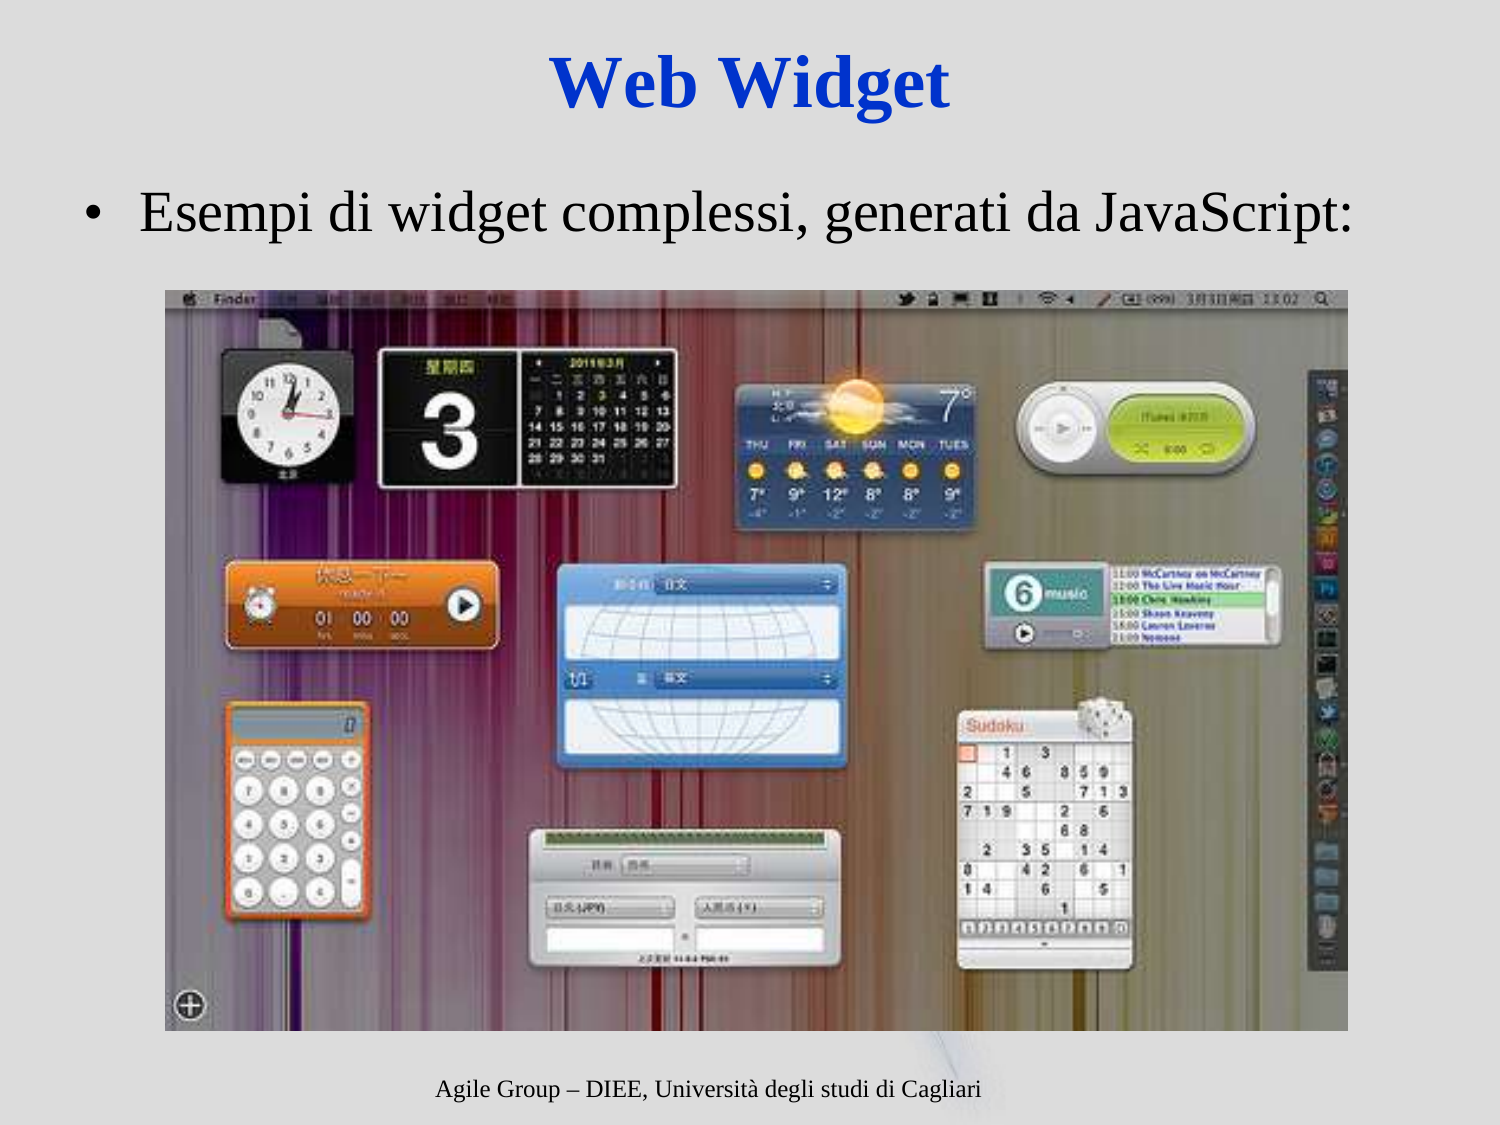

# Web Widget
Esempi di widget complessi, generati da JavaScript: